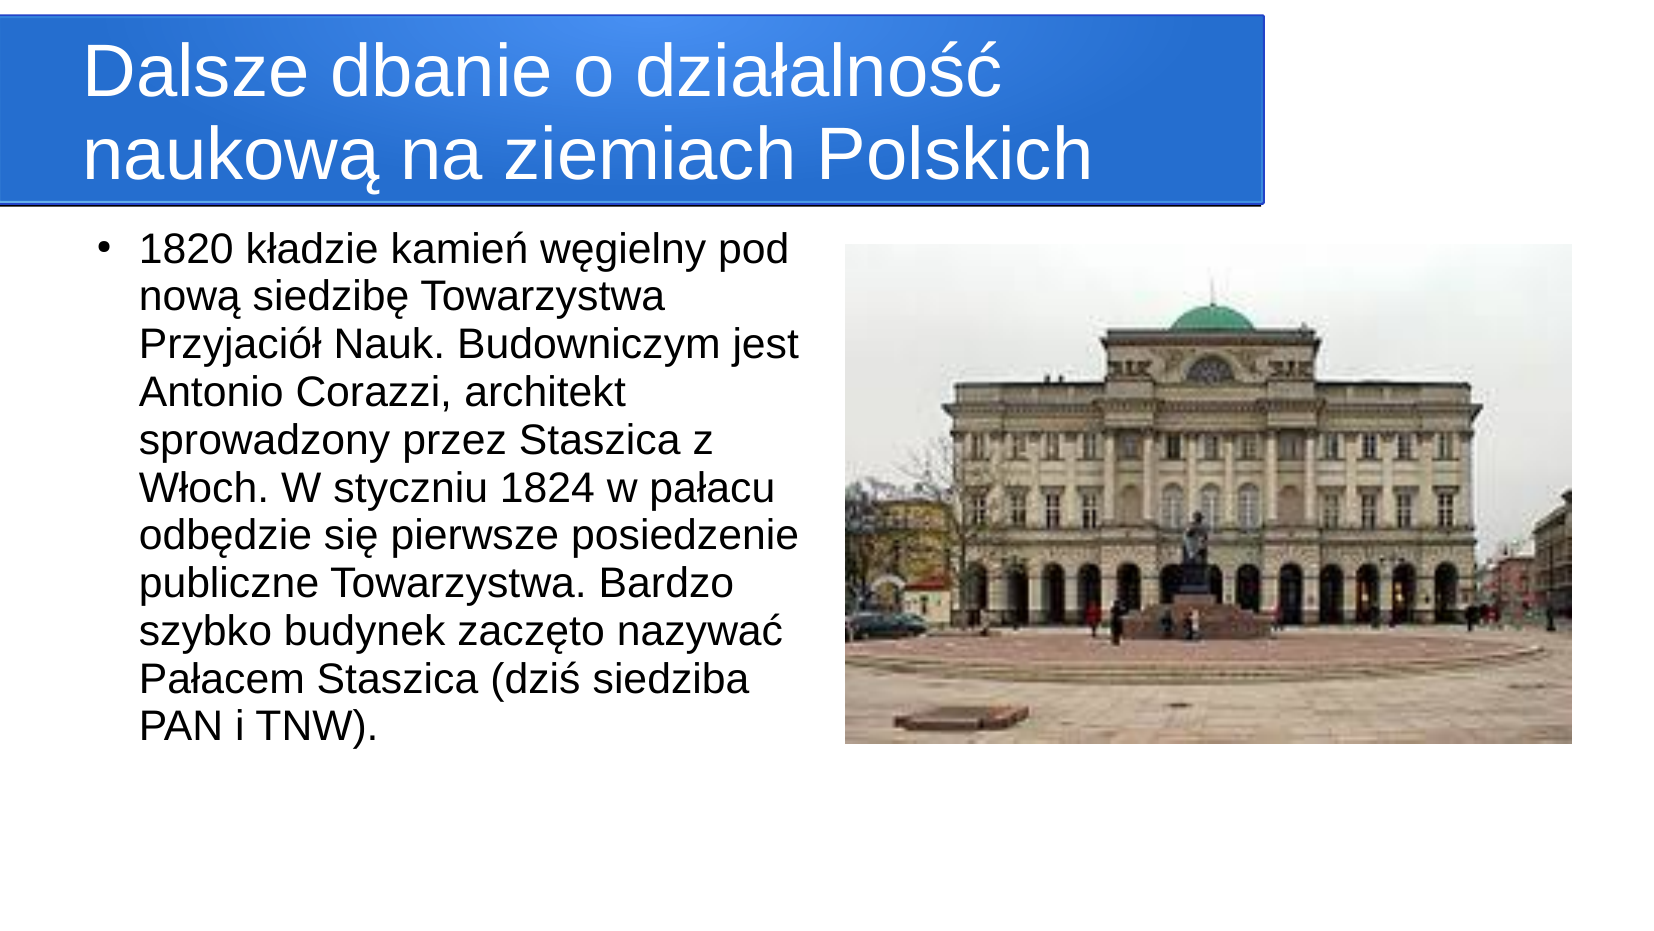

# Dalsze dbanie o działalność naukową na ziemiach Polskich
1820 kładzie kamień węgielny pod nową siedzibę Towarzystwa Przyjaciół Nauk. Budowniczym jest Antonio Corazzi, architekt sprowadzony przez Staszica z Włoch. W styczniu 1824 w pałacu odbędzie się pierwsze posiedzenie publiczne Towarzystwa. Bardzo szybko budynek zaczęto nazywać Pałacem Staszica (dziś siedziba PAN i TNW).